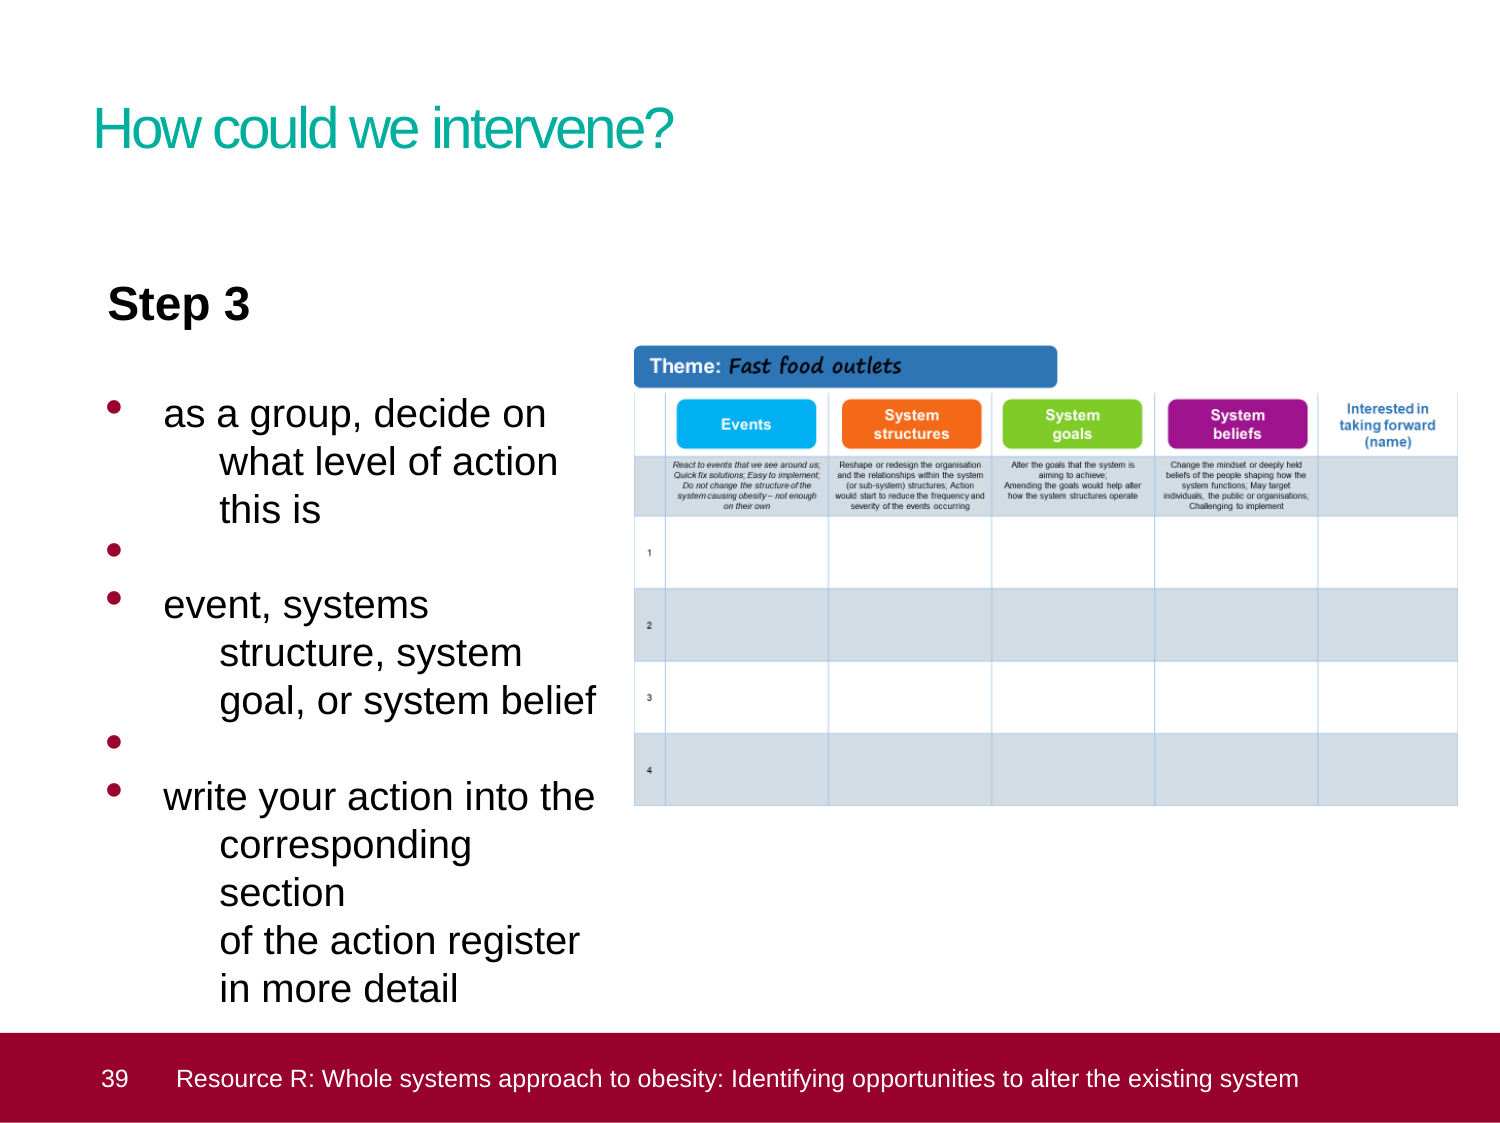

# How could we intervene?
Step 3
as a group, decide on what level of action
this is
event, systems structure, system goal, or system belief
write your action into the corresponding section
of the action register in more detail
 39
Resource R: Whole systems approach to obesity: Identifying opportunities to alter the existing system